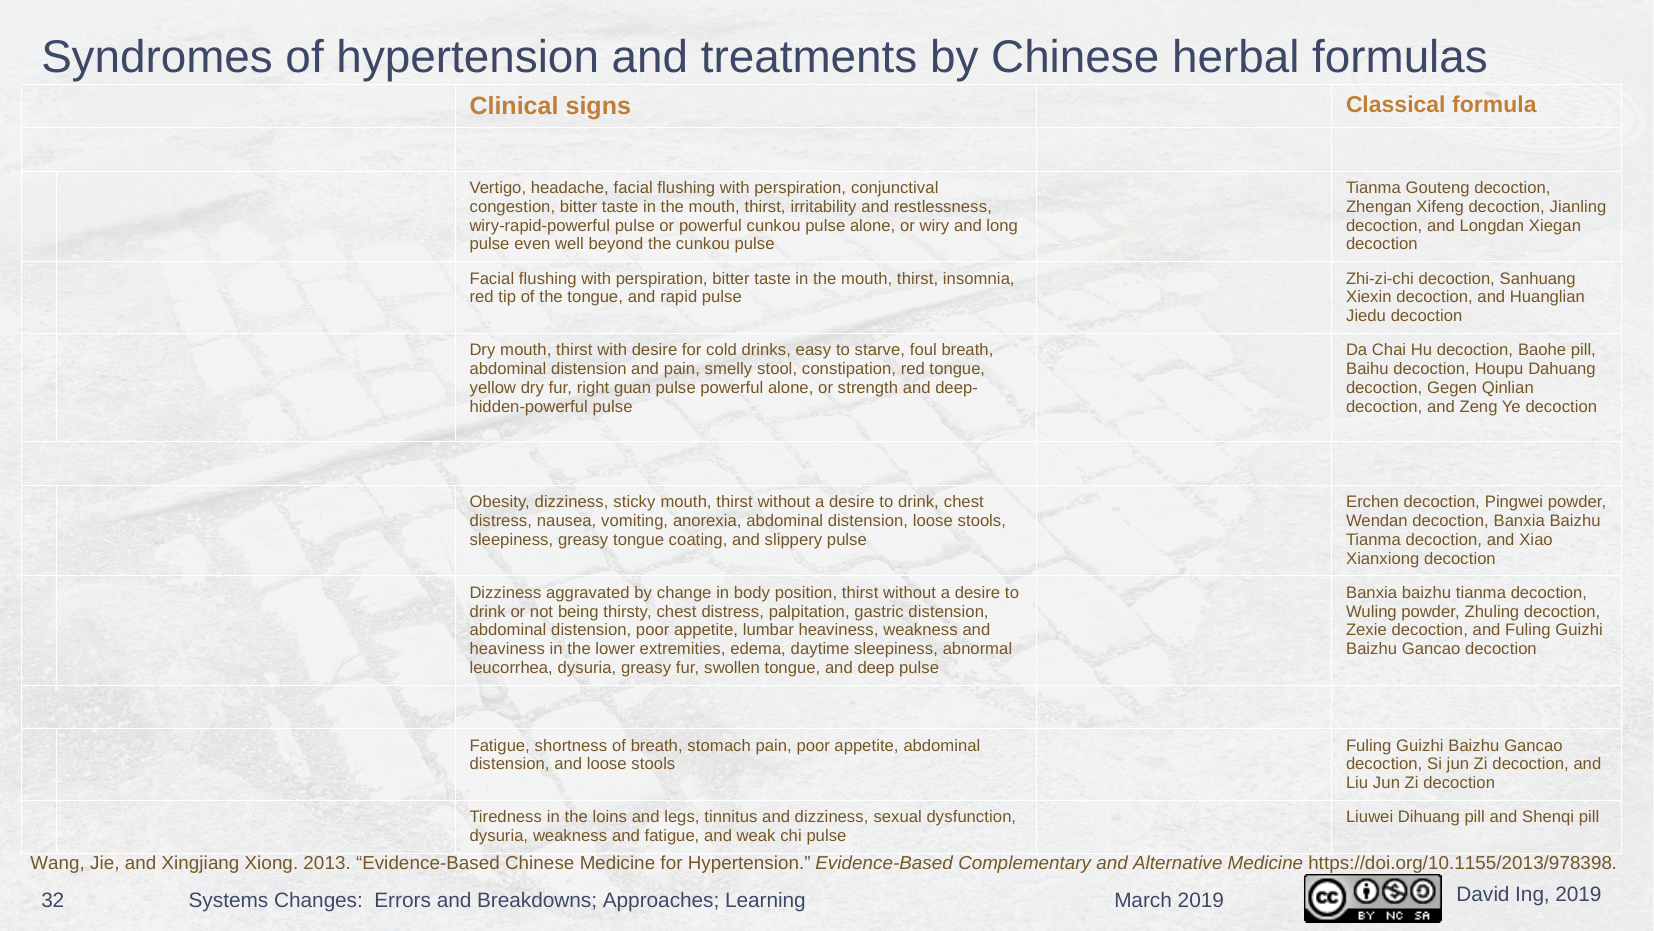

# Syndromes of hypertension and treatments by Chinese herbal formulas
| | | Clinical signs | | Classical formula |
| --- | --- | --- | --- | --- |
| | | | | |
| | | Vertigo, headache, facial flushing with perspiration, conjunctival congestion, bitter taste in the mouth, thirst, irritability and restlessness, wiry-rapid-powerful pulse or powerful cunkou pulse alone, or wiry and long pulse even well beyond the cunkou pulse | | Tianma Gouteng decoction, Zhengan Xifeng decoction, Jianling decoction, and Longdan Xiegan decoction |
| | | Facial flushing with perspiration, bitter taste in the mouth, thirst, insomnia, red tip of the tongue, and rapid pulse | | Zhi-zi-chi decoction, Sanhuang Xiexin decoction, and Huanglian Jiedu decoction |
| | | Dry mouth, thirst with desire for cold drinks, easy to starve, foul breath, abdominal distension and pain, smelly stool, constipation, red tongue, yellow dry fur, right guan pulse powerful alone, or strength and deep-hidden-powerful pulse | | Da Chai Hu decoction, Baohe pill, Baihu decoction, Houpu Dahuang decoction, Gegen Qinlian decoction, and Zeng Ye decoction |
| | | | | |
| | | Obesity, dizziness, sticky mouth, thirst without a desire to drink, chest distress, nausea, vomiting, anorexia, abdominal distension, loose stools, sleepiness, greasy tongue coating, and slippery pulse | | Erchen decoction, Pingwei powder, Wendan decoction, Banxia Baizhu Tianma decoction, and Xiao Xianxiong decoction |
| | | Dizziness aggravated by change in body position, thirst without a desire to drink or not being thirsty, chest distress, palpitation, gastric distension, abdominal distension, poor appetite, lumbar heaviness, weakness and heaviness in the lower extremities, edema, daytime sleepiness, abnormal leucorrhea, dysuria, greasy fur, swollen tongue, and deep pulse | | Banxia baizhu tianma decoction, Wuling powder, Zhuling decoction, Zexie decoction, and Fuling Guizhi Baizhu Gancao decoction |
| | | | | |
| | | Fatigue, shortness of breath, stomach pain, poor appetite, abdominal distension, and loose stools | | Fuling Guizhi Baizhu Gancao decoction, Si jun Zi decoction, and Liu Jun Zi decoction |
| | | Tiredness in the loins and legs, tinnitus and dizziness, sexual dysfunction, dysuria, weakness and fatigue, and weak chi pulse | | Liuwei Dihuang pill and Shenqi pill |
Wang, Jie, and Xingjiang Xiong. 2013. “Evidence-Based Chinese Medicine for Hypertension.” Evidence-Based Complementary and Alternative Medicine https://doi.org/10.1155/2013/978398.
Systems Changes: Errors and Breakdowns; Approaches; Learning
March 2019